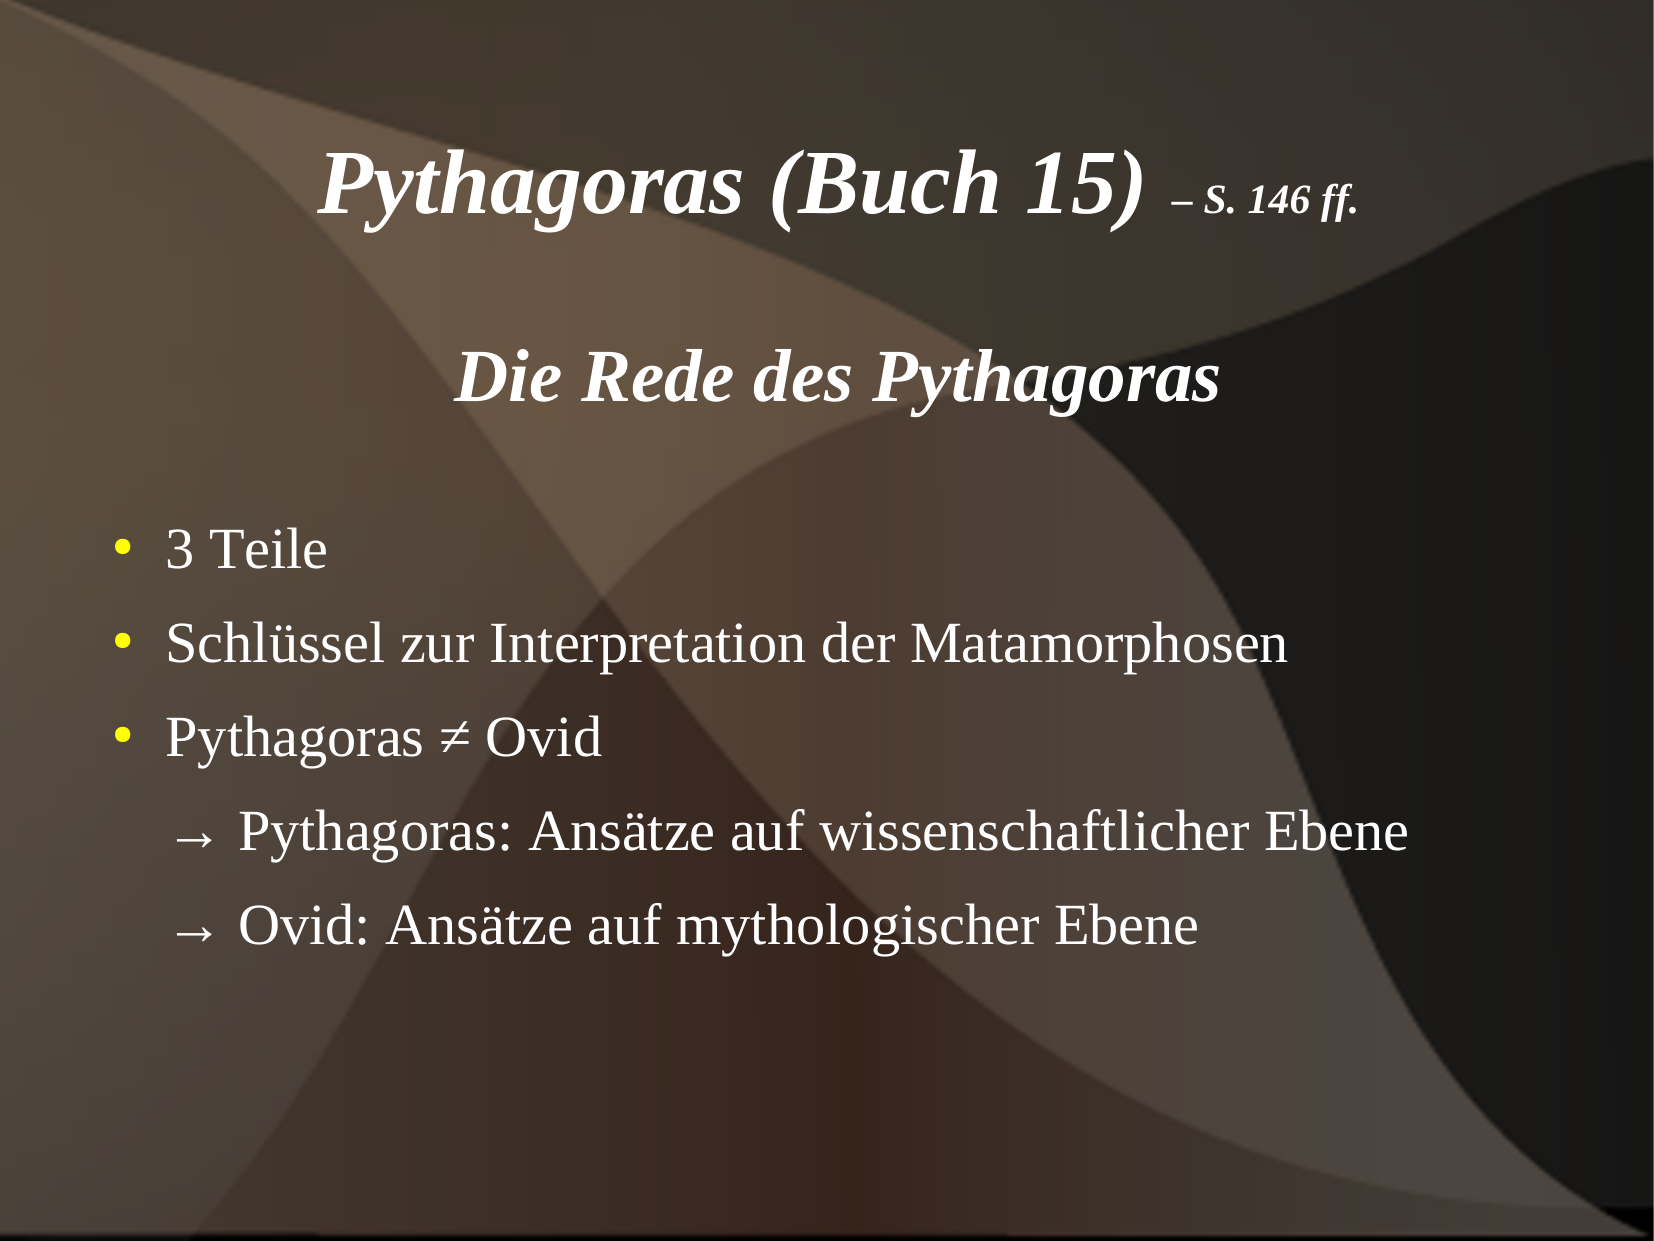

Pythagoras (Buch 15) – S. 146 ff.
Die Rede des Pythagoras
# 3 Teile
Schlüssel zur Interpretation der Matamorphosen
Pythagoras ≠ Ovid
→ Pythagoras: Ansätze auf wissenschaftlicher Ebene
→ Ovid: Ansätze auf mythologischer Ebene